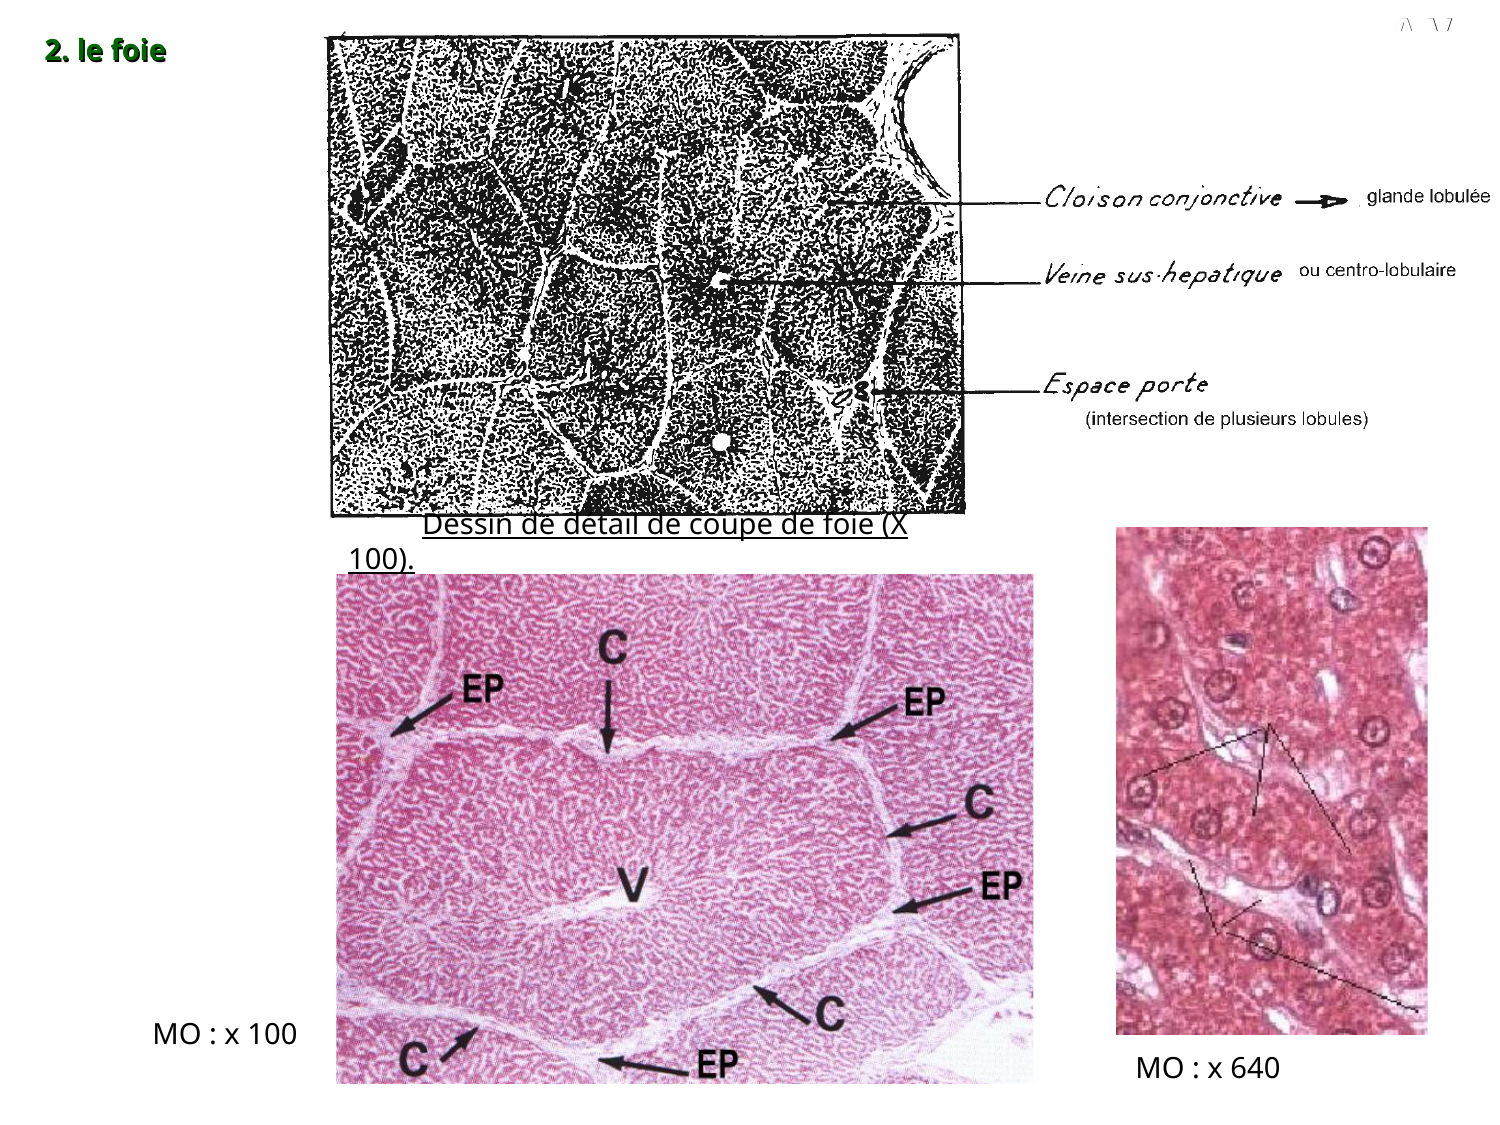

A.V
# 2. le foie
Dessin de détail de coupe de foie (X 100).
MO : x 100
MO : x 640